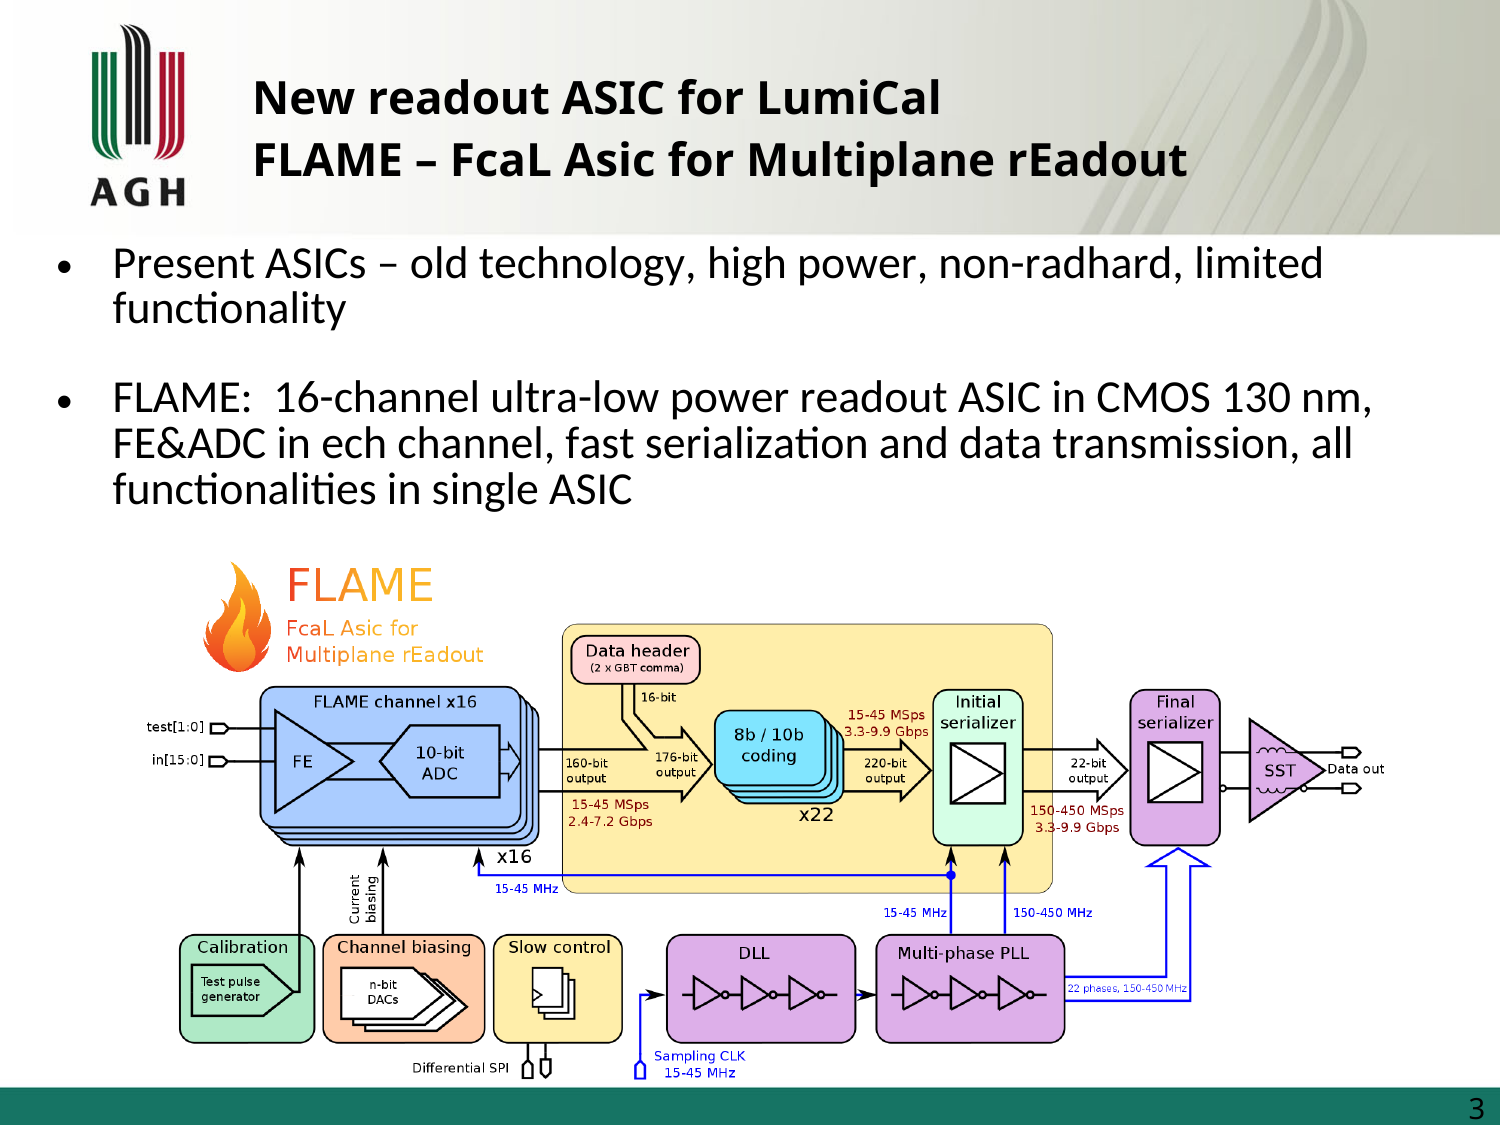

# New readout ASIC for LumiCal FLAME – FcaL Asic for Multiplane rEadout
Present ASICs – old technology, high power, non-radhard, limited functionality
FLAME: 16-channel ultra-low power readout ASIC in CMOS 130 nm, FE&ADC in ech channel, fast serialization and data transmission, all functionalities in single ASIC
3